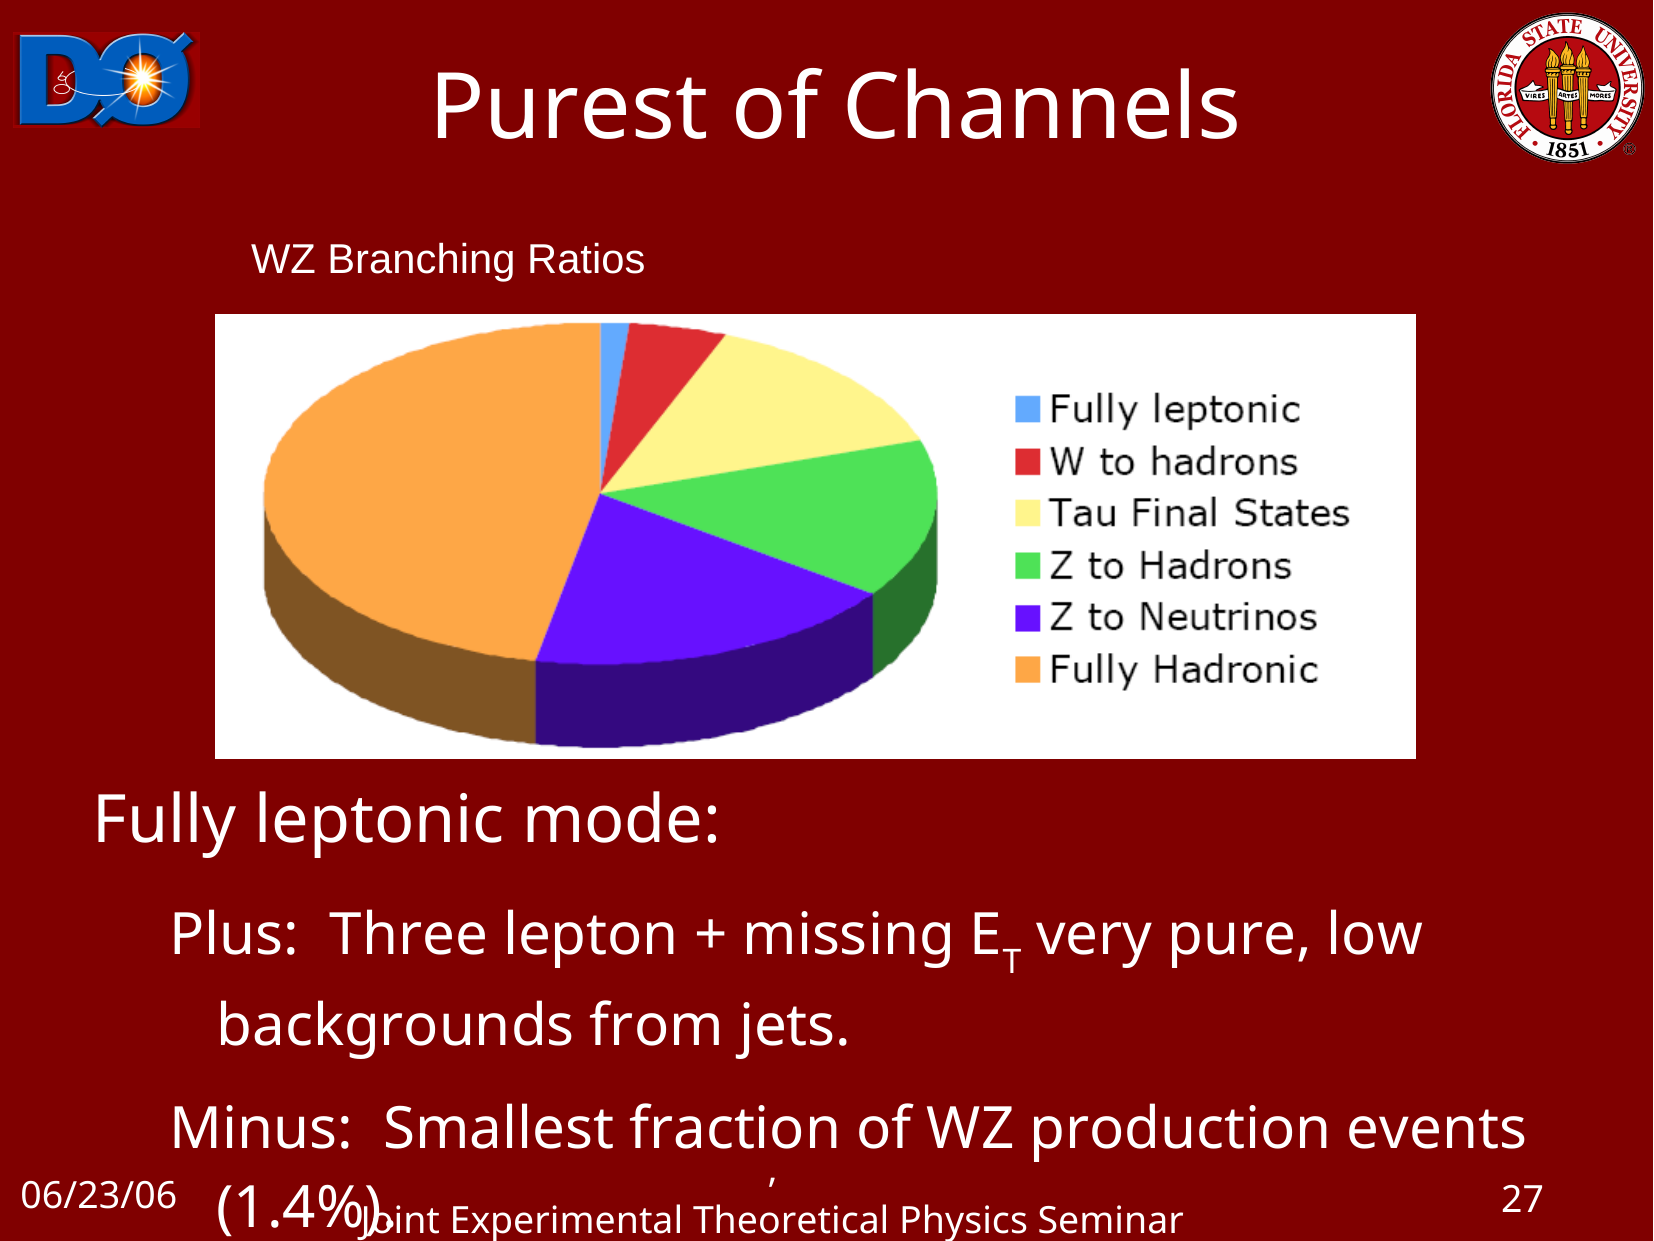

# Purest of Channels
WZ Branching Ratios
Fully leptonic mode:
Plus: Three lepton + missing ET very pure, low backgrounds from jets.
Minus: Smallest fraction of WZ production events (1.4%).